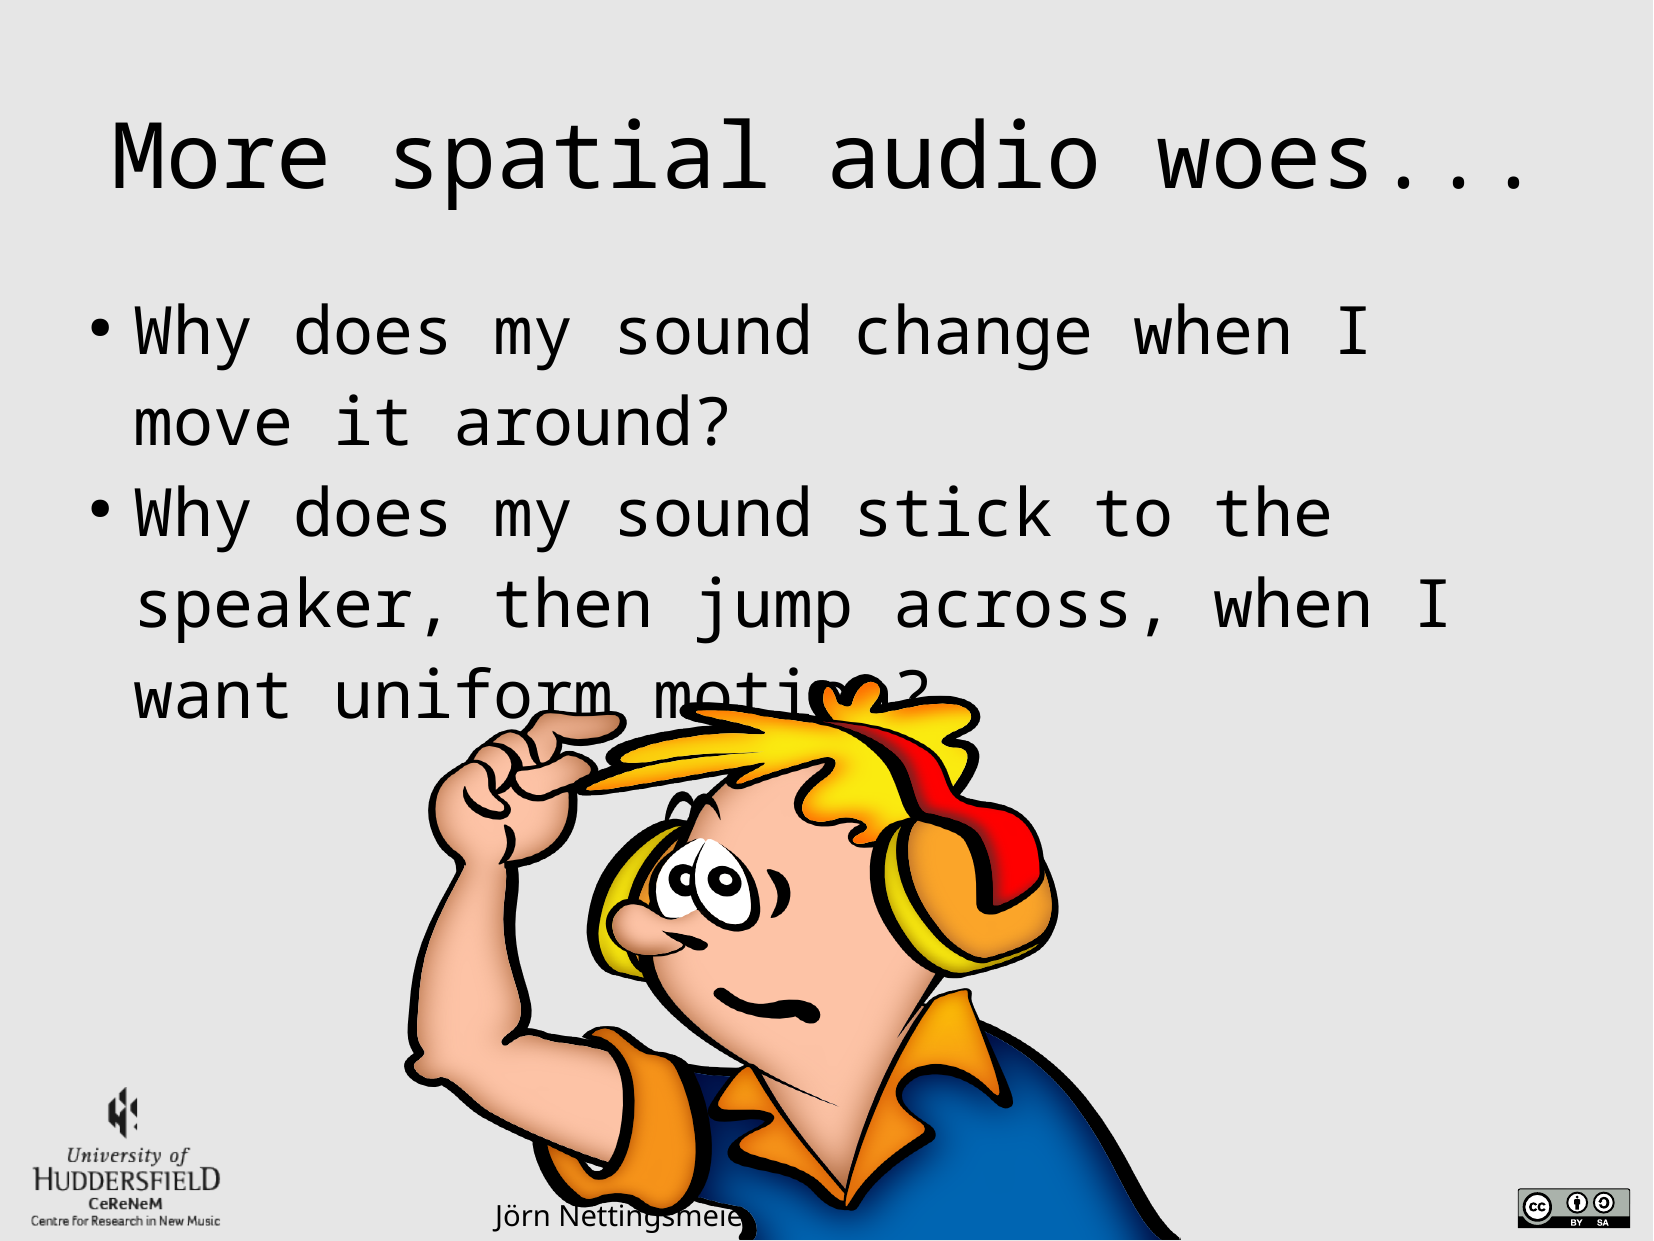

# More spatial audio woes...
Why does my sound change when I move it around?
Why does my sound stick to the speaker, then jump across, when I want uniform motion?